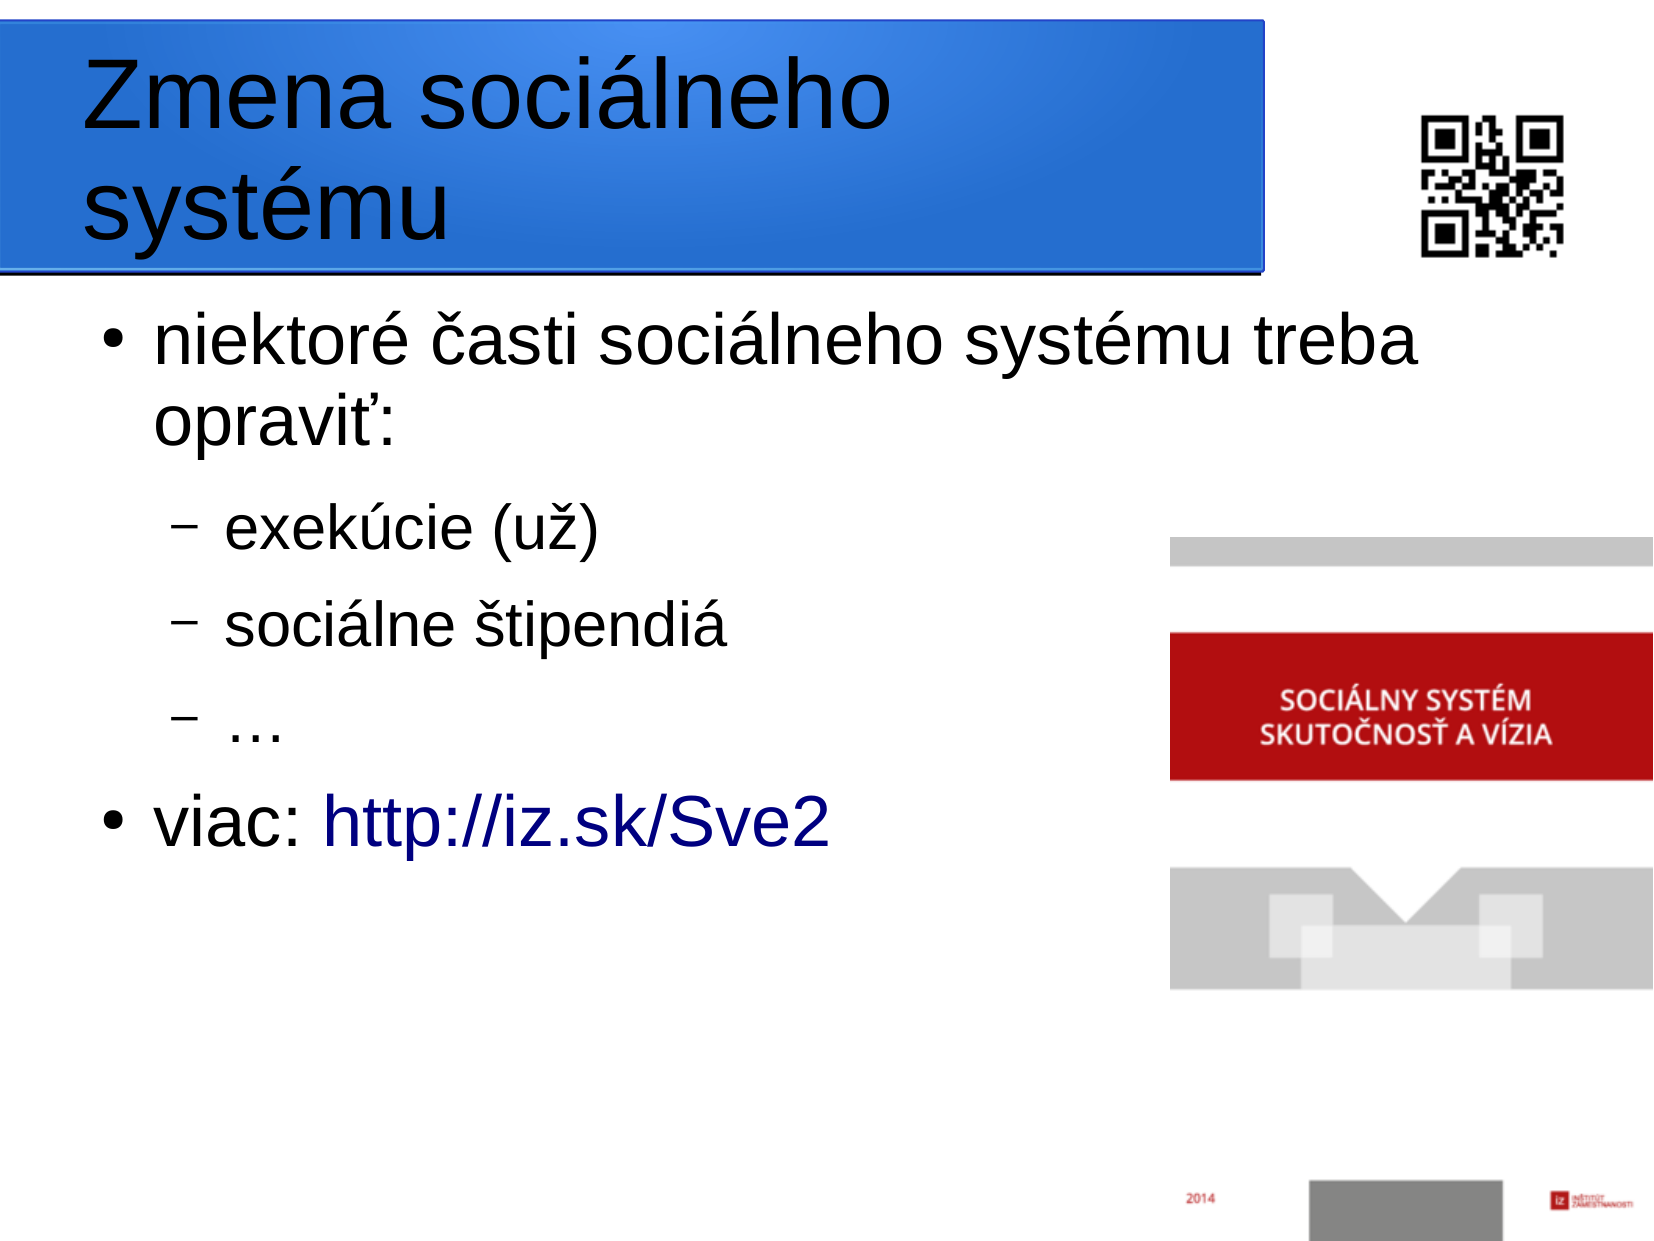

# Zmena sociálneho systému
niektoré časti sociálneho systému treba opraviť:
exekúcie (už)
sociálne štipendiá
…
viac: http://iz.sk/Sve2